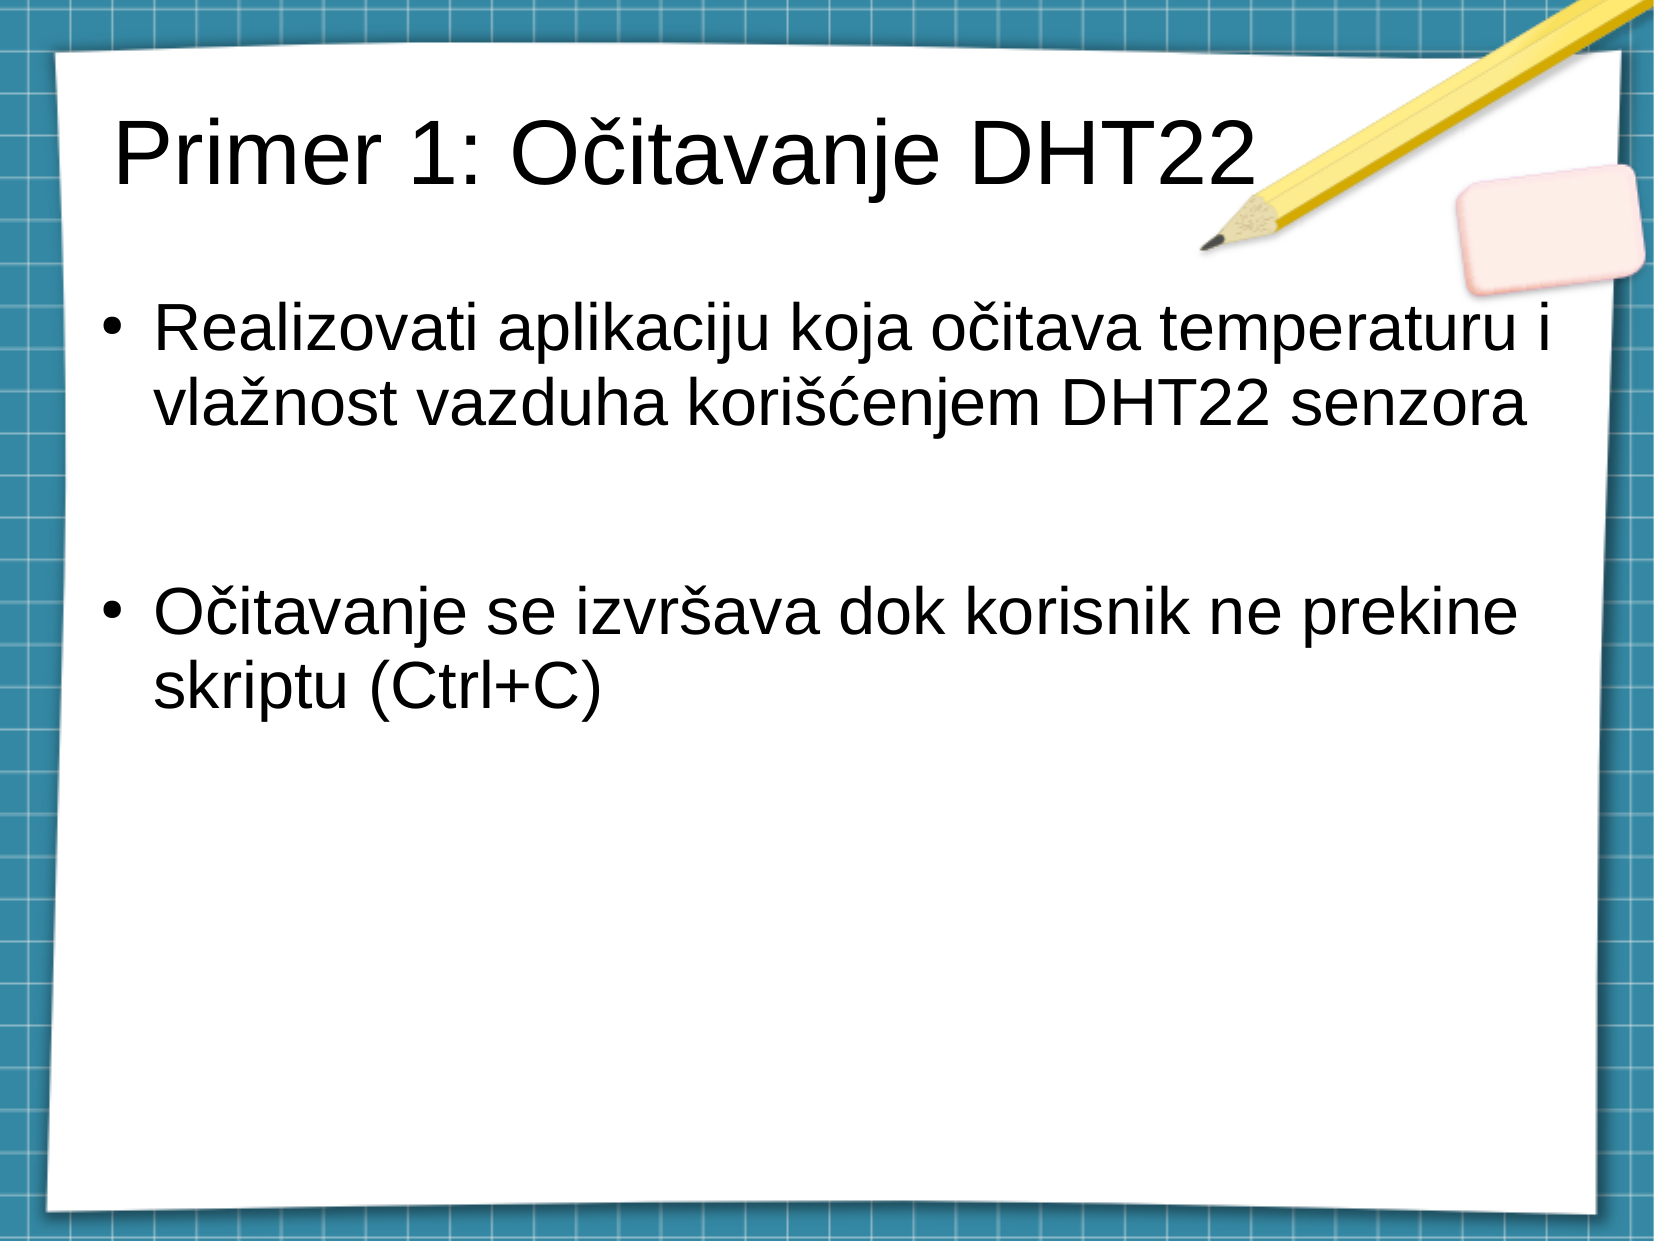

# Primer 1: Očitavanje DHT22
Realizovati aplikaciju koja očitava temperaturu i vlažnost vazduha korišćenjem DHT22 senzora
Očitavanje se izvršava dok korisnik ne prekine skriptu (Ctrl+C)